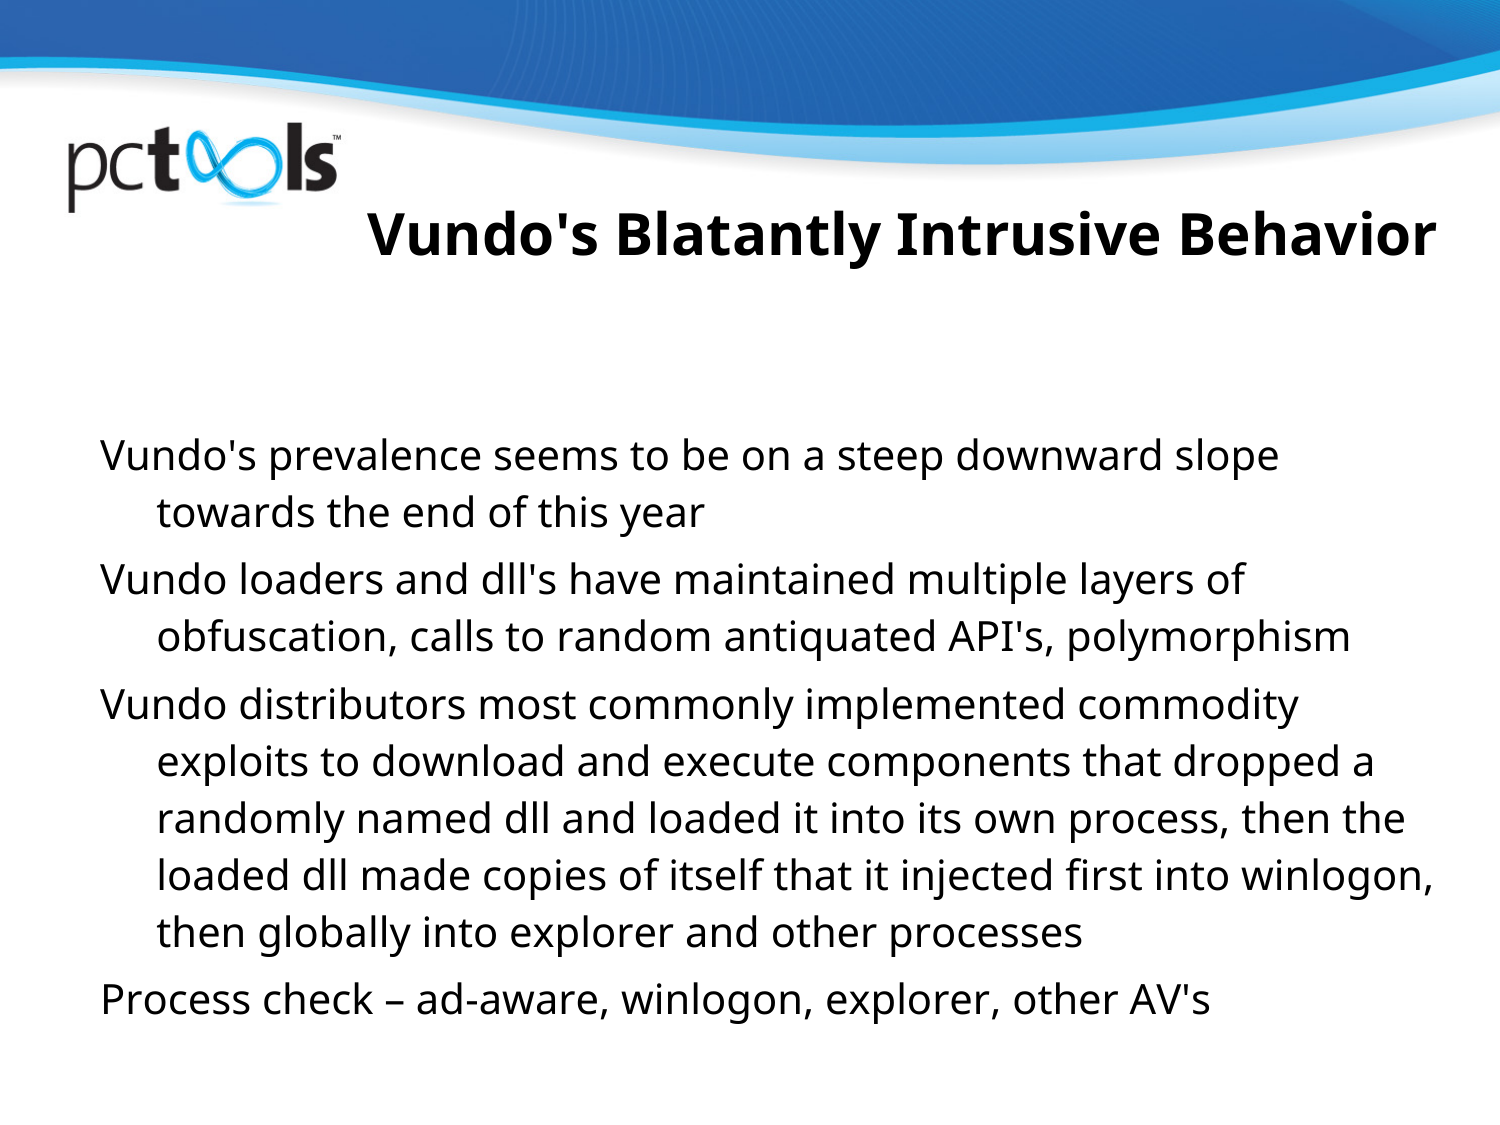

# Vundo's Blatantly Intrusive Behavior
Vundo's prevalence seems to be on a steep downward slope towards the end of this year
Vundo loaders and dll's have maintained multiple layers of obfuscation, calls to random antiquated API's, polymorphism
Vundo distributors most commonly implemented commodity exploits to download and execute components that dropped a randomly named dll and loaded it into its own process, then the loaded dll made copies of itself that it injected first into winlogon, then globally into explorer and other processes
Process check – ad-aware, winlogon, explorer, other AV's